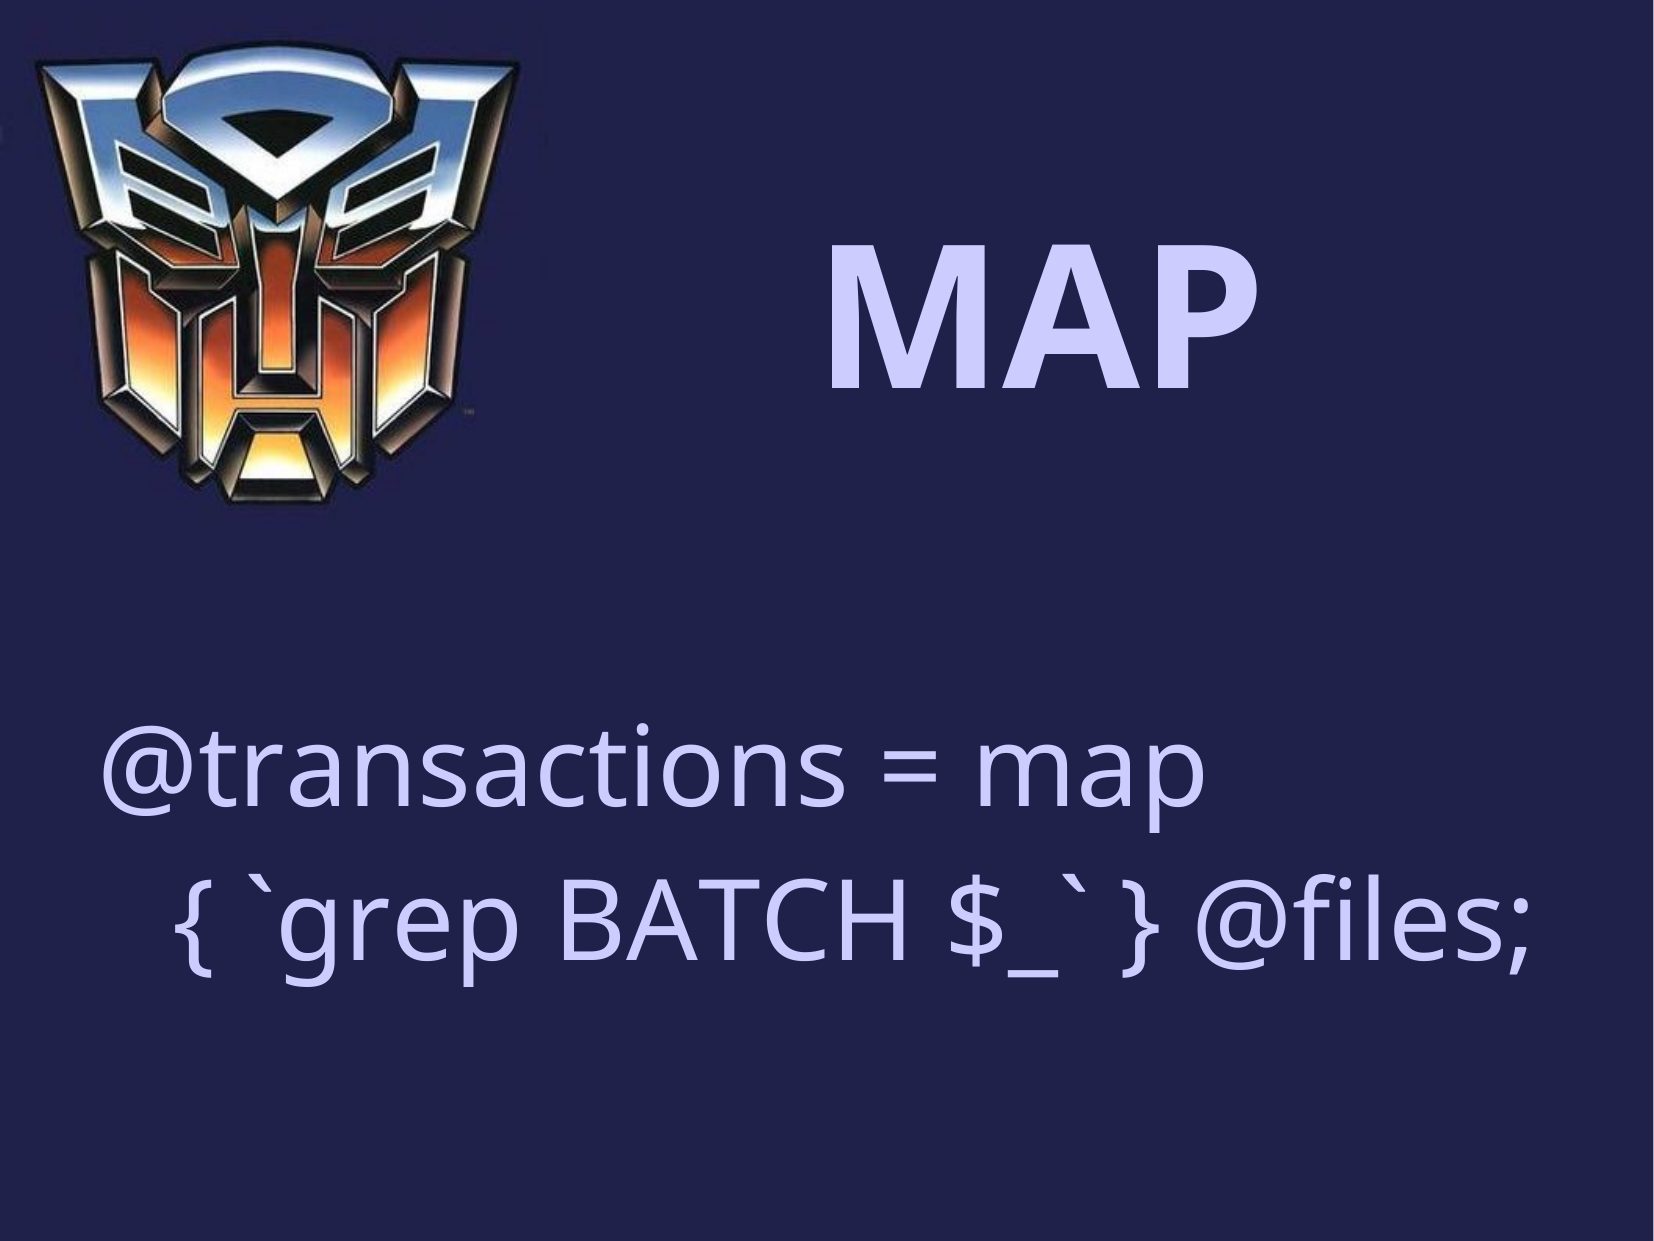

MAP
@transactions = map
	{ `grep BATCH $_` } @files;